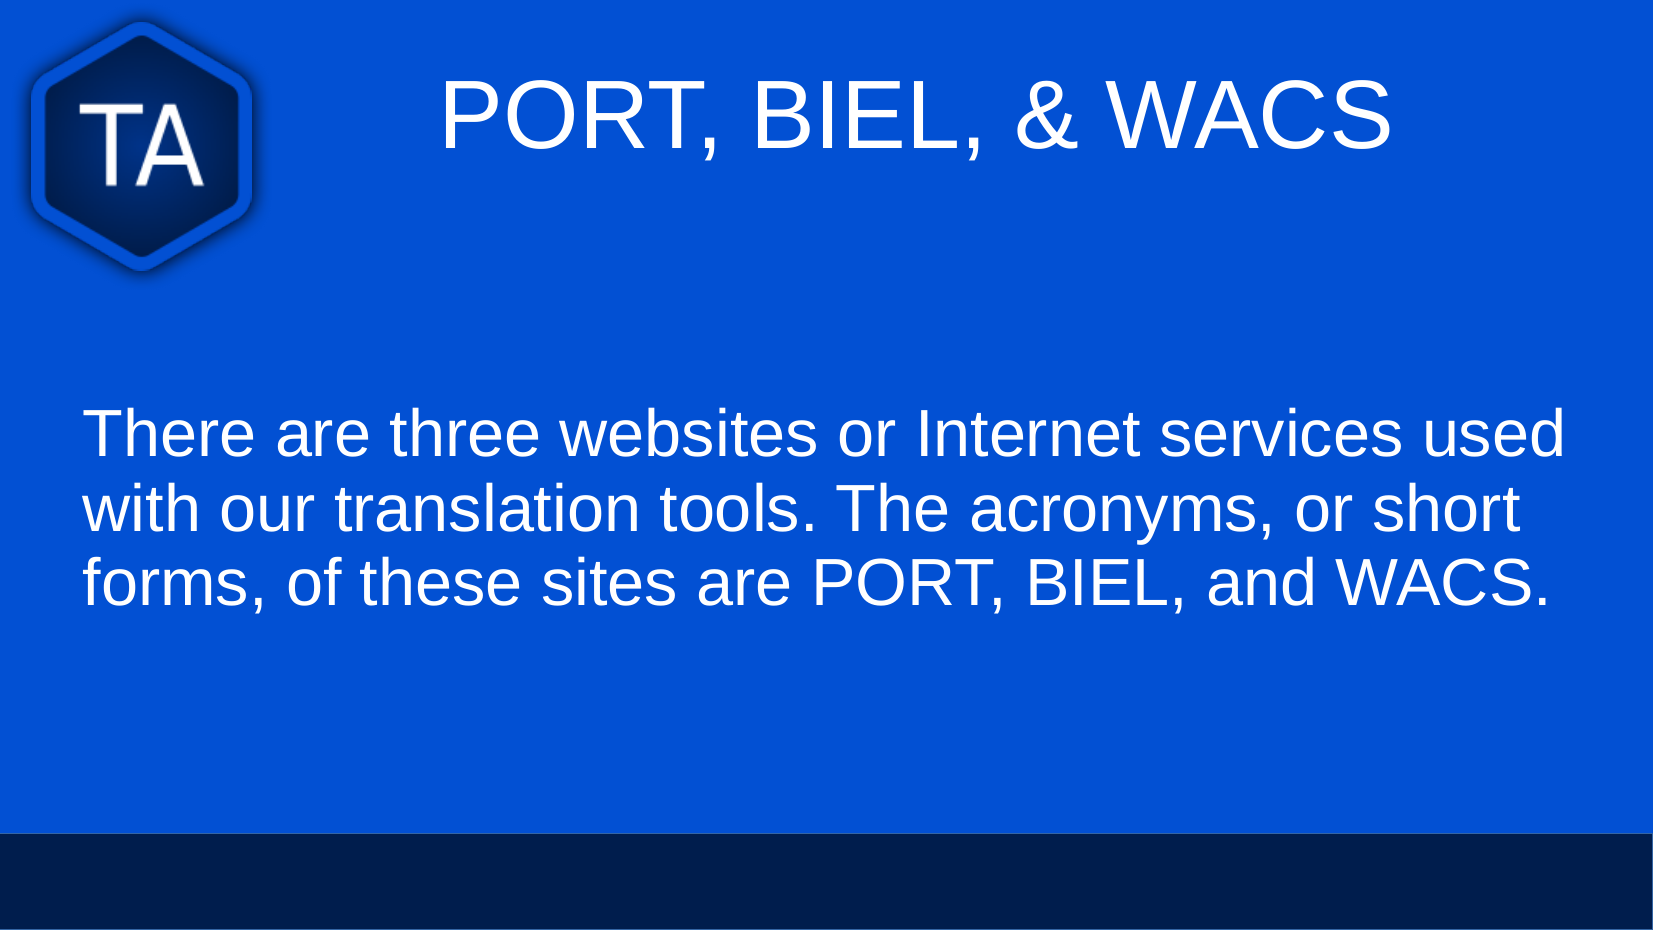

# PORT, BIEL, & WACS
There are three websites or Internet services used with our translation tools. The acronyms, or short forms, of these sites are PORT, BIEL, and WACS.